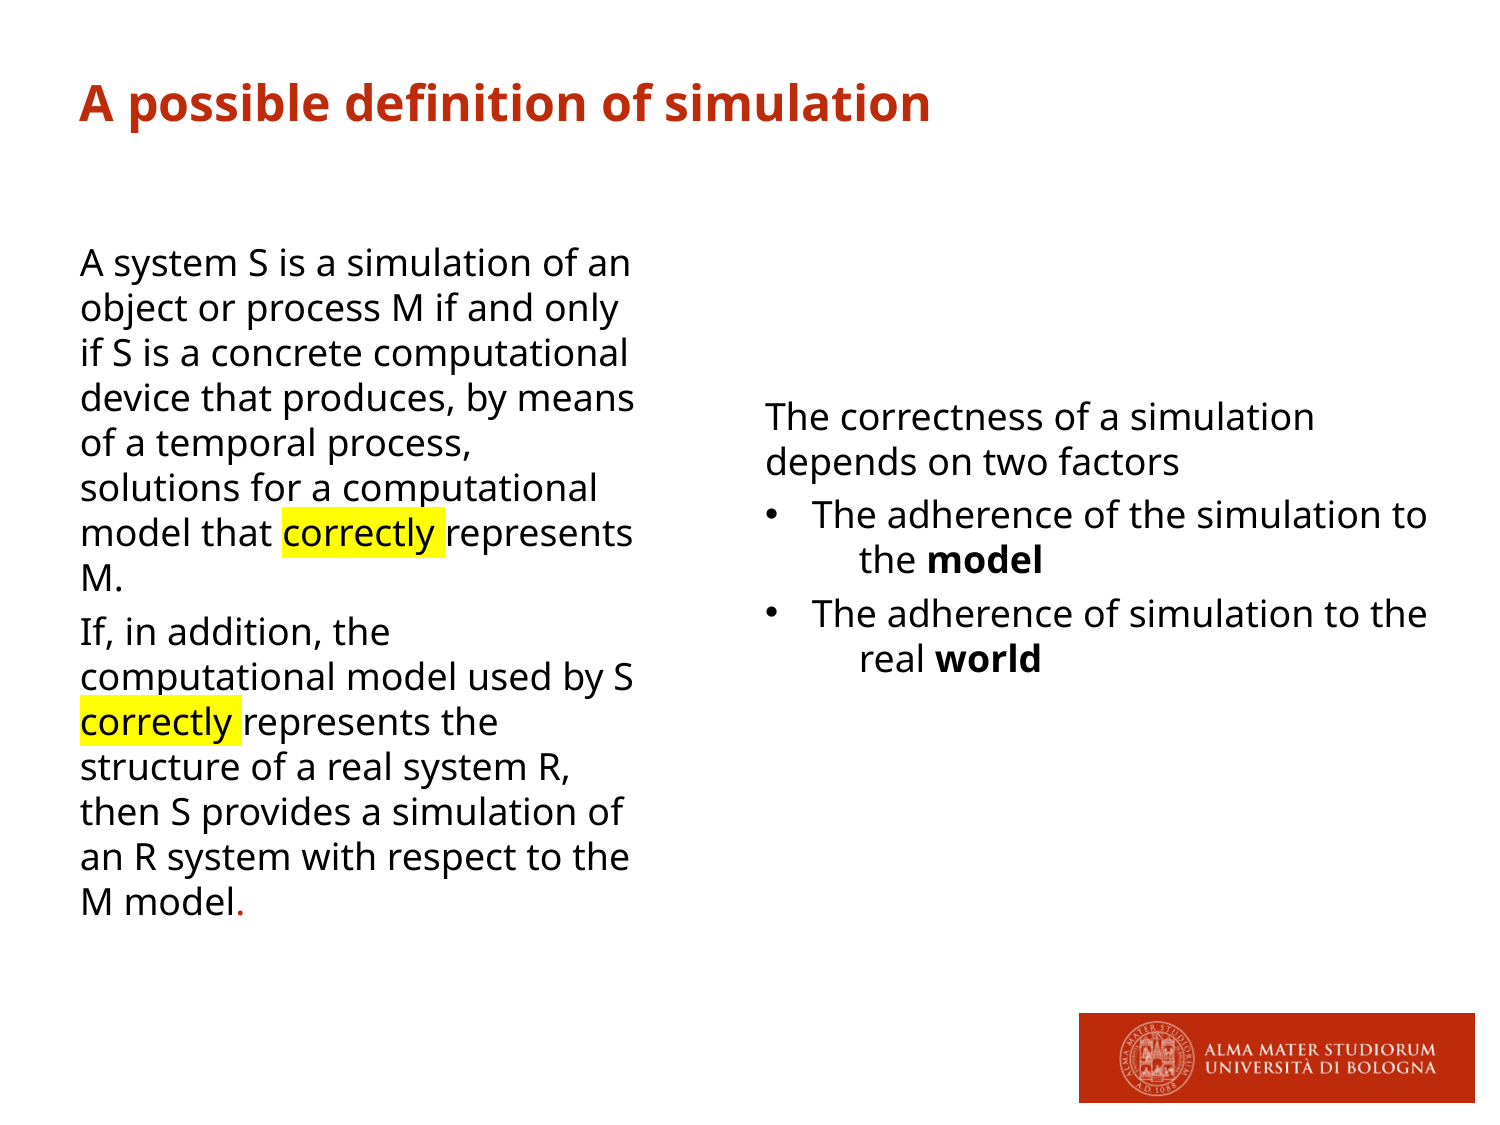

# A possible definition of simulation
A system S is a simulation of an object or process M if and only if S is a concrete computational device that produces, by means of a temporal process, solutions for a computational model that correctly represents M.
If, in addition, the computational model used by S correctly represents the structure of a real system R, then S provides a simulation of an R system with respect to the M model.
The correctness of a simulation depends on two factors
The adherence of the simulation to the model
The adherence of simulation to the real world